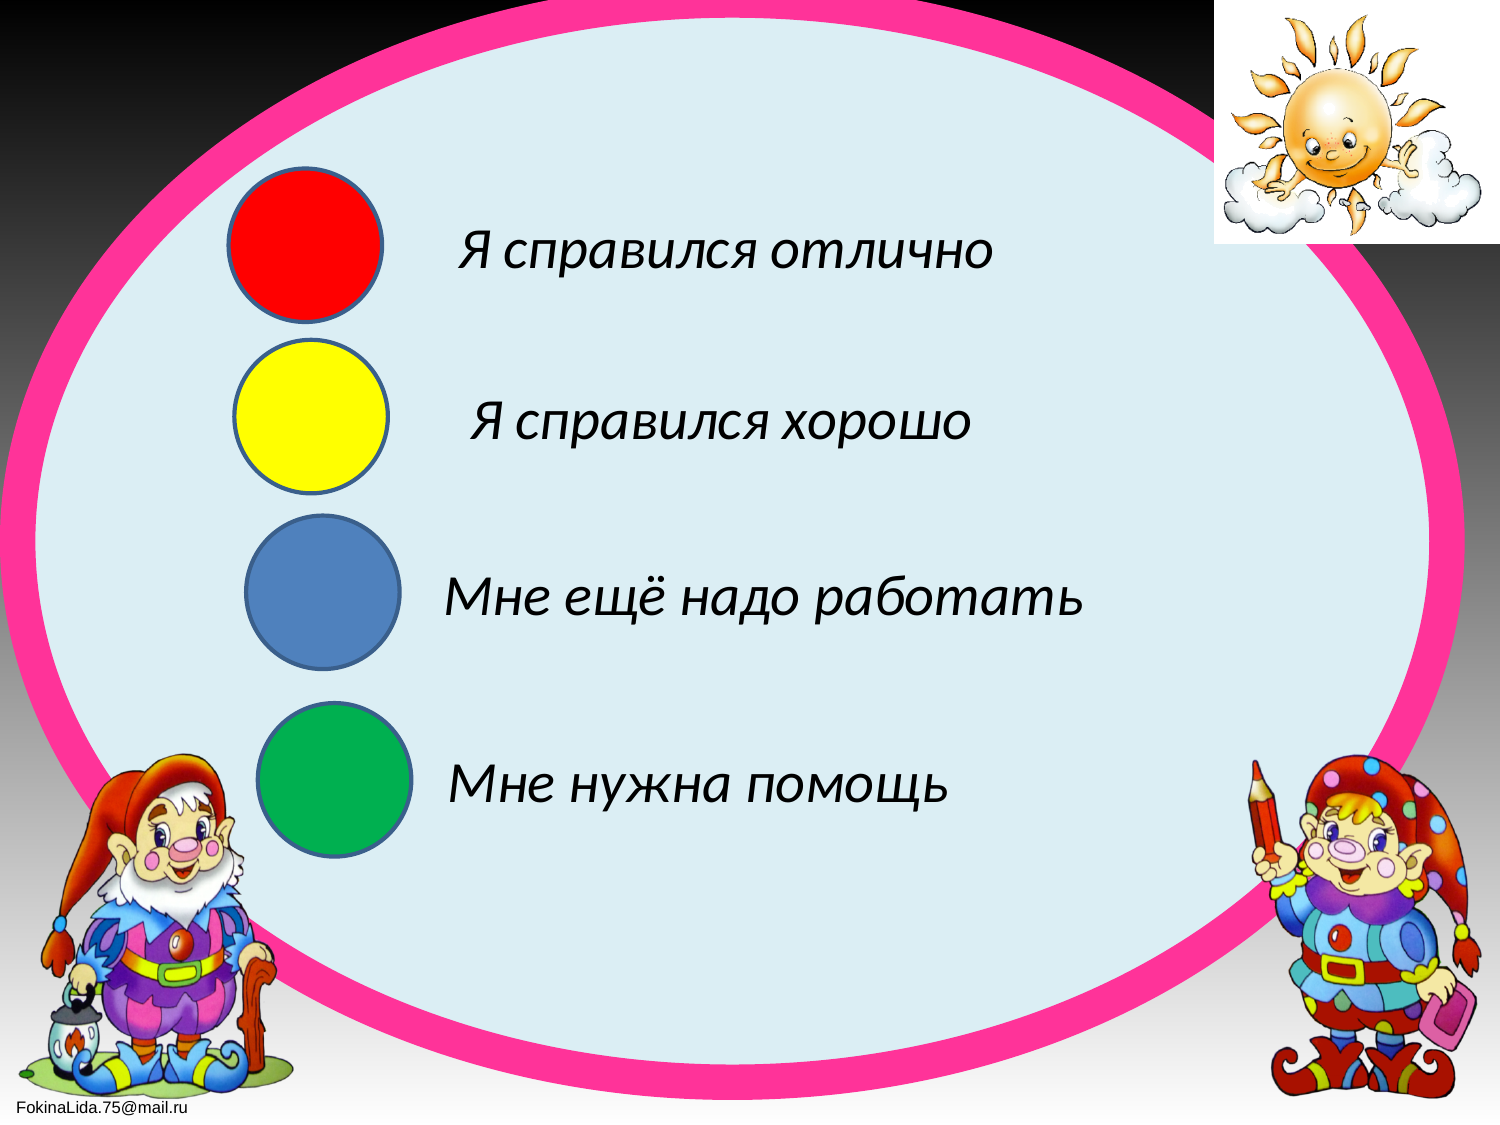

#
Я справился отлично
Я справился хорошо
Мне ещё надо работать
Мне нужна помощь